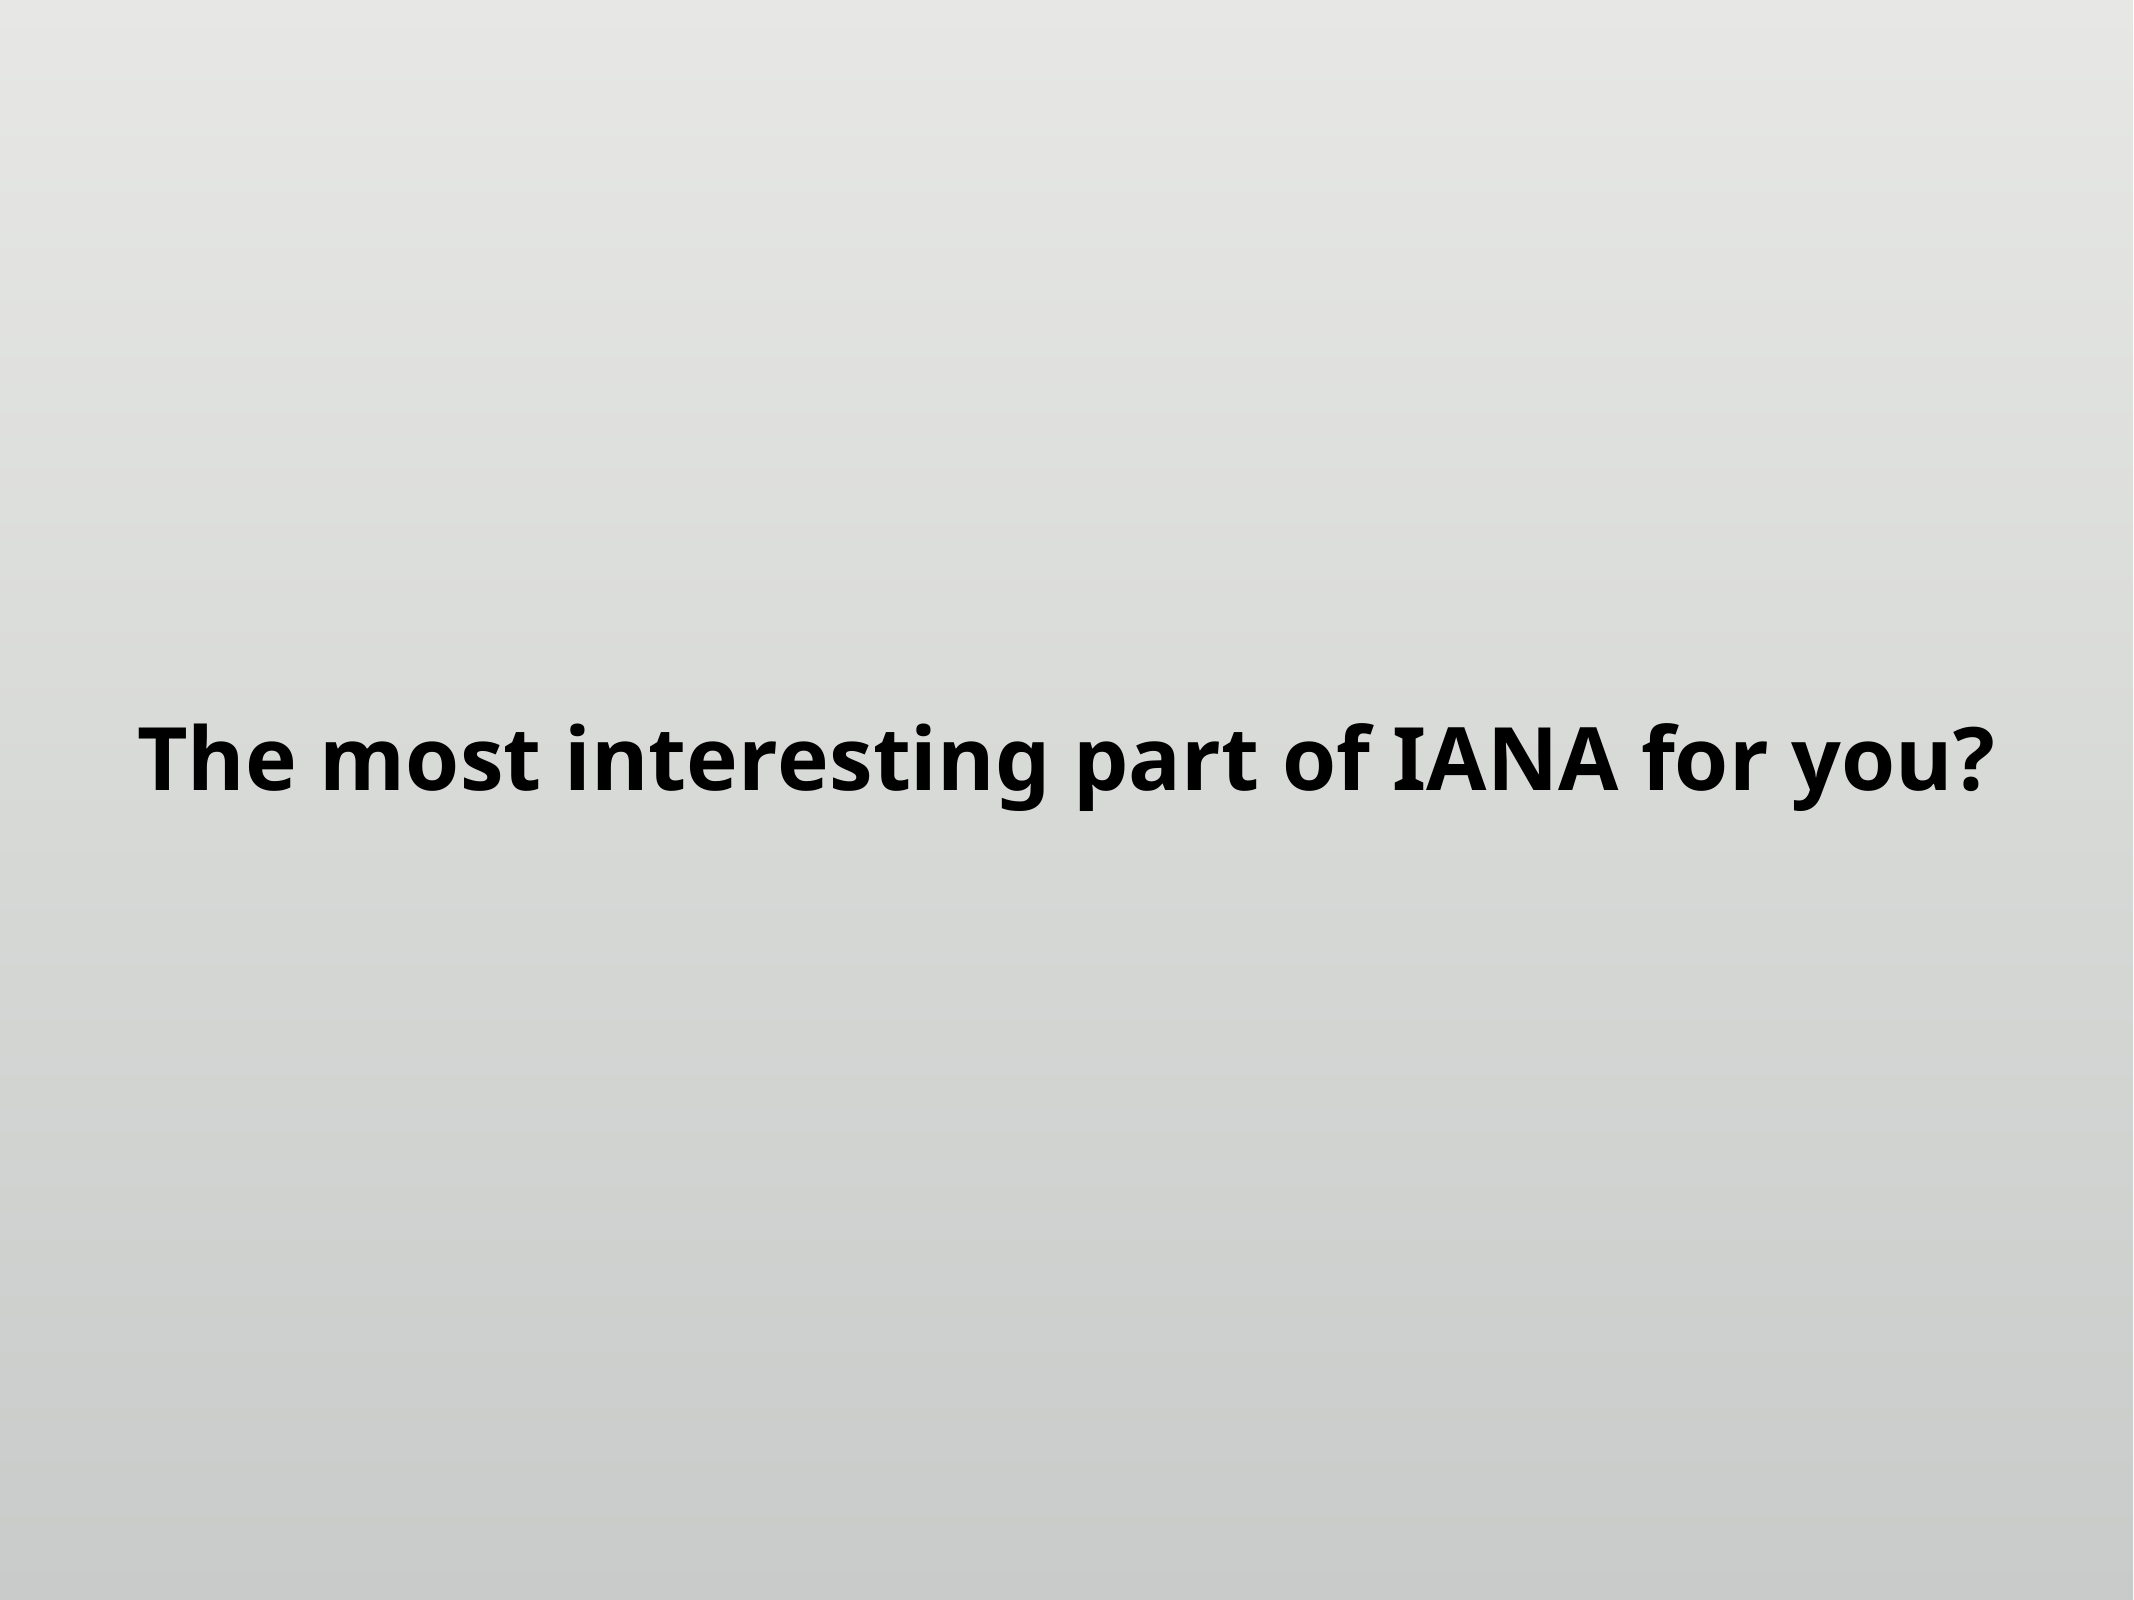

# The most interesting part of IANA for you?